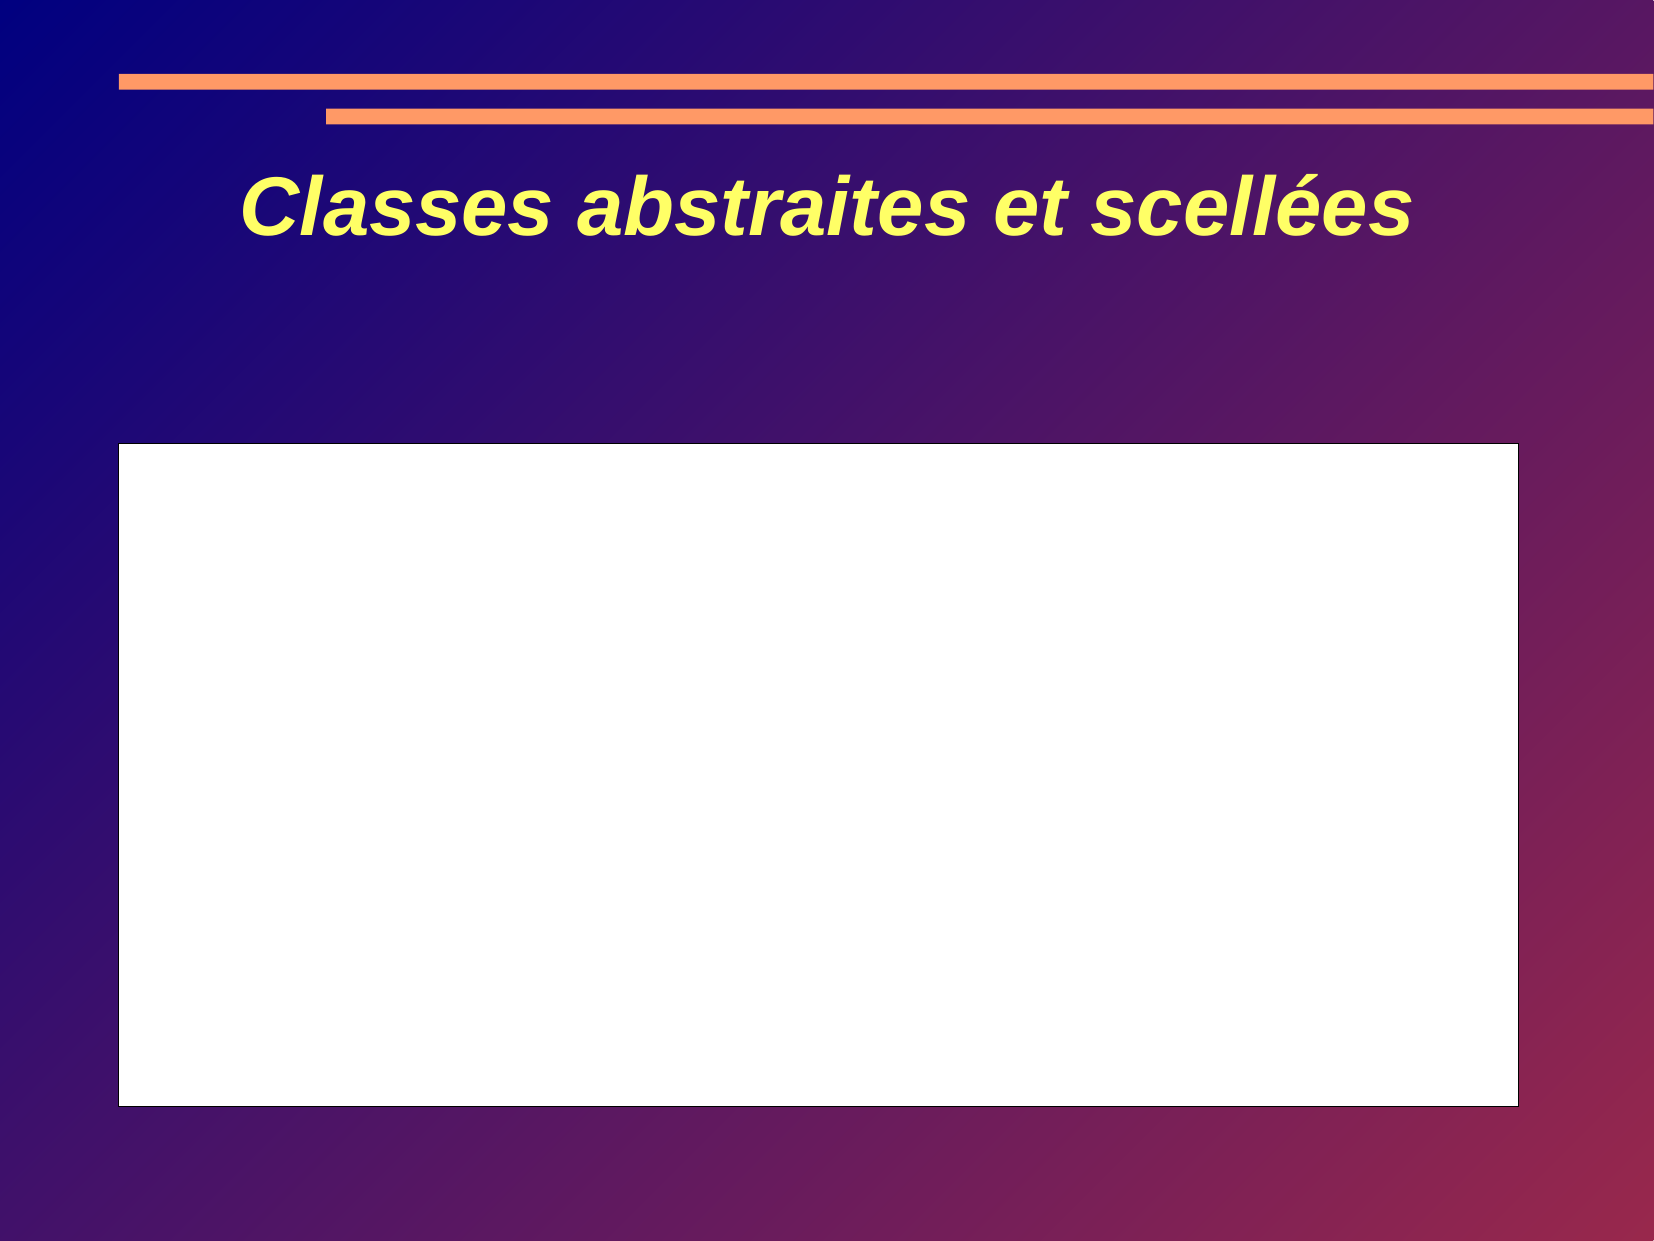

# Classes abstraites et scellées
	// CPoint ne peut plus être dérivé :
	sealed class CPoint
	{
		public double x = 0;
		public double y = 0;
	}
	// CForme ne peut être instanciée :
	abstract class CForme
	{
		abstract public void Dessine();	// Non implémenté
	}
	class CCarre : CForme	// Doit surcharger Dessine()
	{
		// Implémente de manière définitive la méthode Dessine() :
		sealed override public void Dessine() { ... }
	}